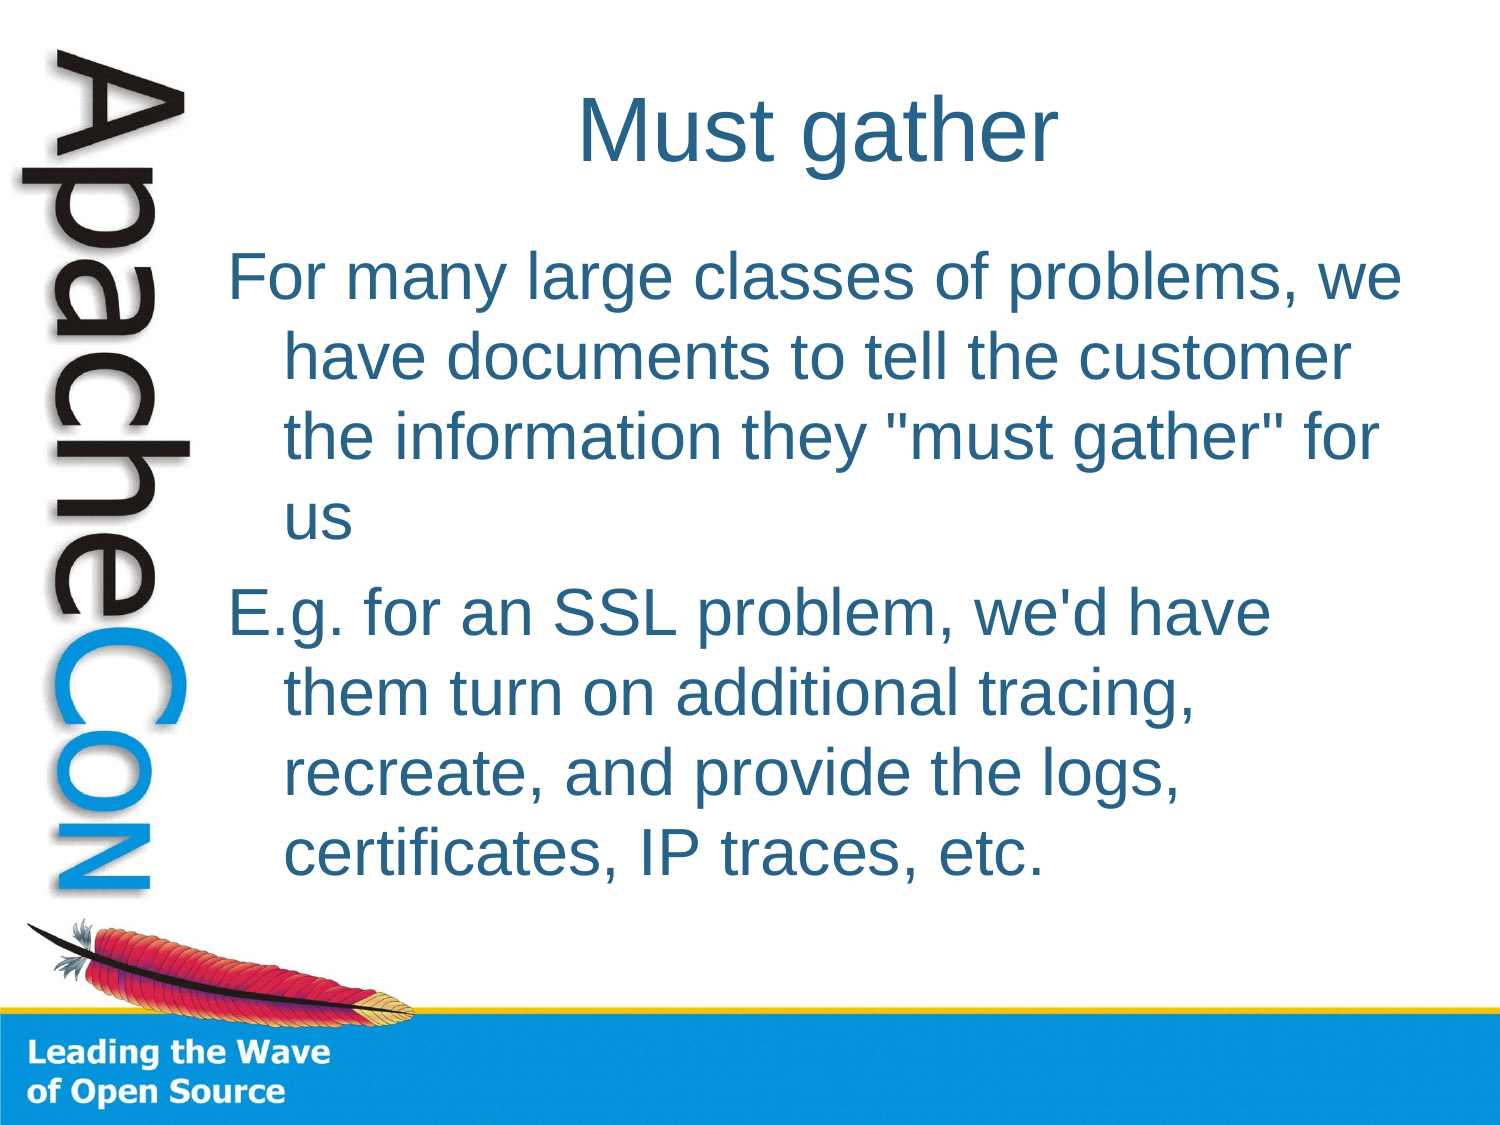

# Must gather
For many large classes of problems, we have documents to tell the customer the information they "must gather" for us
E.g. for an SSL problem, we'd have them turn on additional tracing, recreate, and provide the logs, certificates, IP traces, etc.